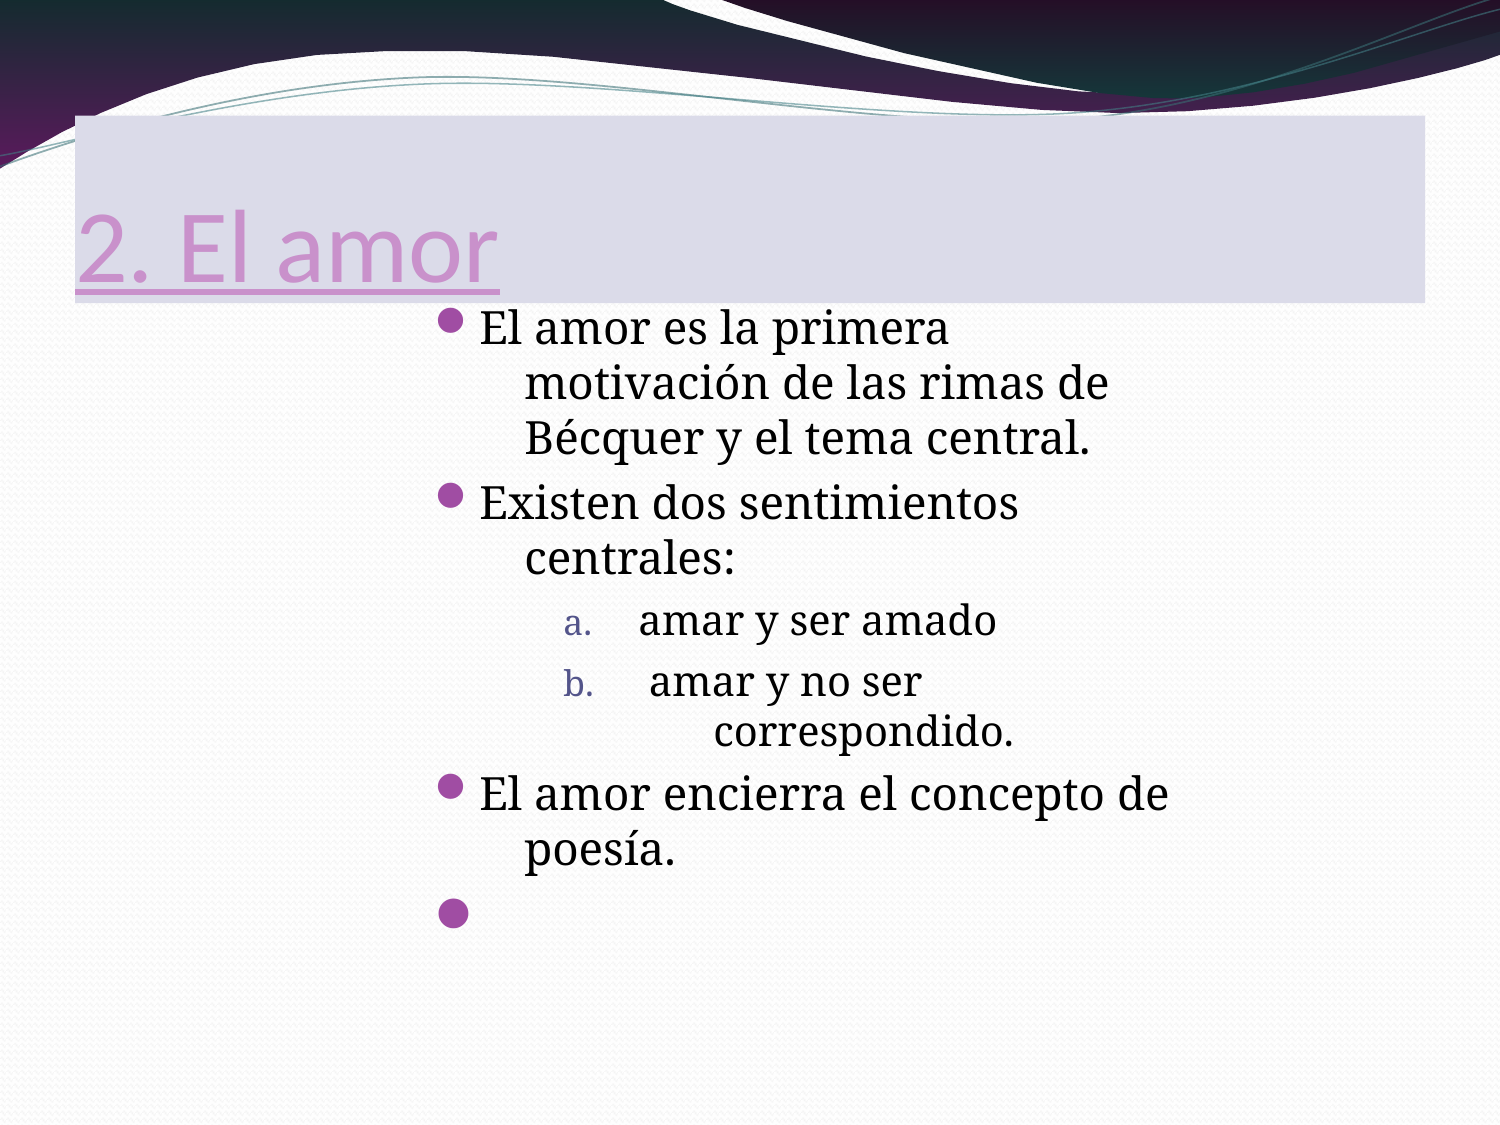

# 2. El amor
El amor es la primera motivación de las rimas de Bécquer y el tema central.
Existen dos sentimientos centrales:
amar y ser amado
 amar y no ser correspondido.
El amor encierra el concepto de poesía.